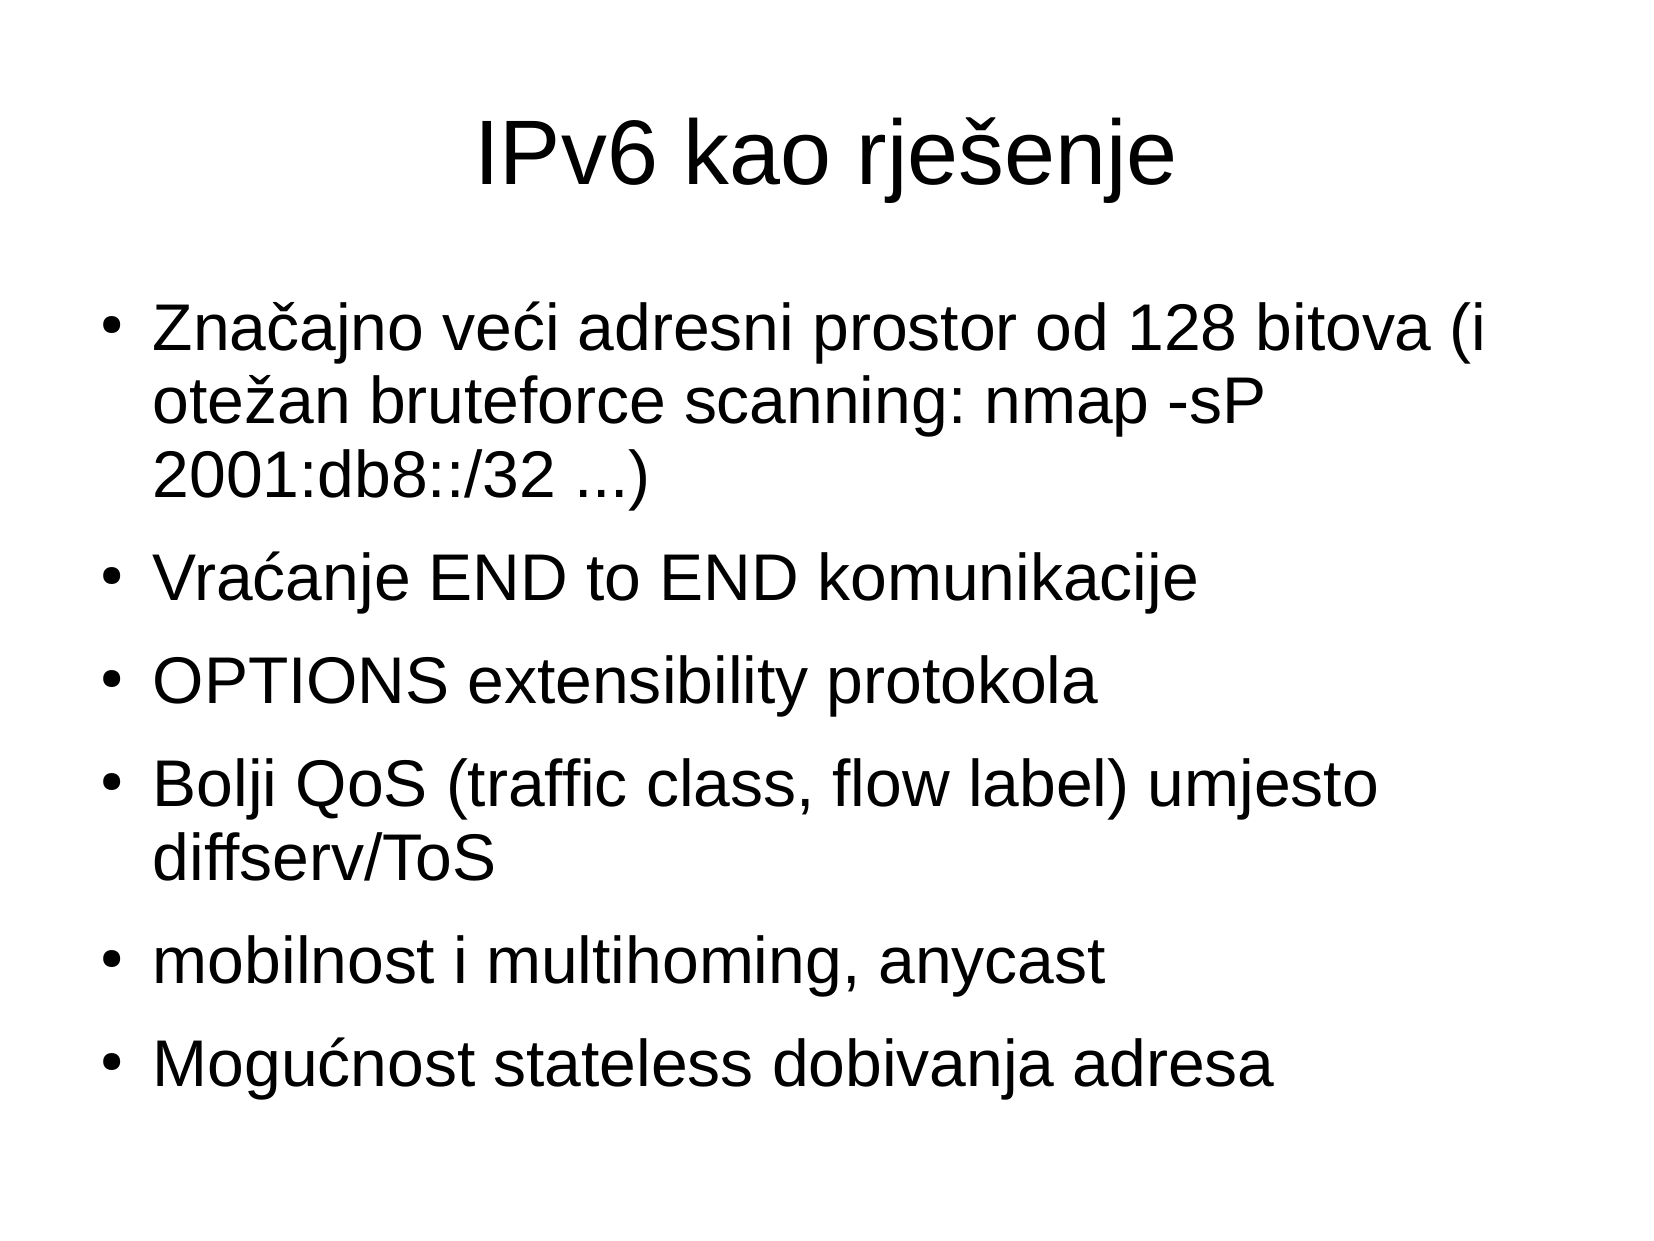

# IPv6 kao rješenje
Značajno veći adresni prostor od 128 bitova (i otežan bruteforce scanning: nmap -sP 2001:db8::/32 ...)
Vraćanje END to END komunikacije
OPTIONS extensibility protokola
Bolji QoS (traffic class, flow label) umjesto diffserv/ToS
mobilnost i multihoming, anycast
Mogućnost stateless dobivanja adresa